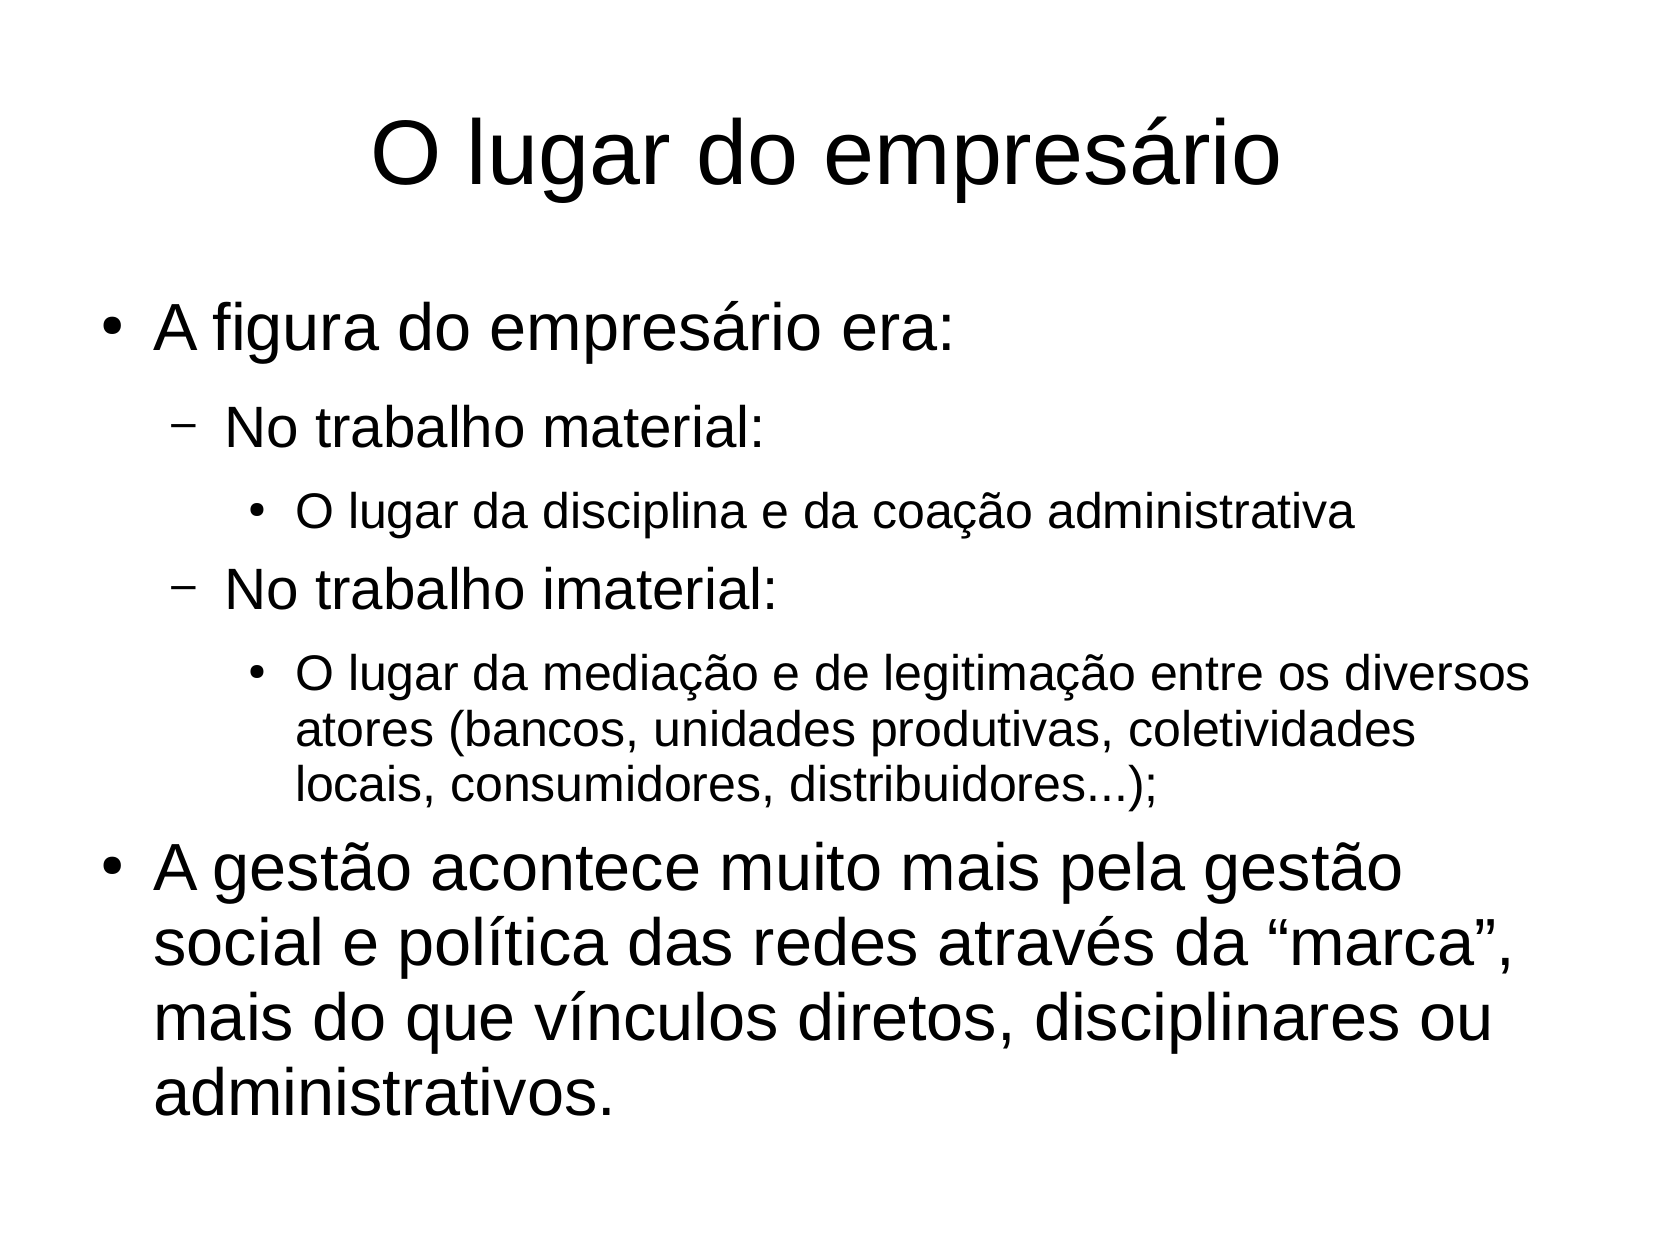

# O lugar do empresário
A figura do empresário era:
No trabalho material:
O lugar da disciplina e da coação administrativa
No trabalho imaterial:
O lugar da mediação e de legitimação entre os diversos atores (bancos, unidades produtivas, coletividades locais, consumidores, distribuidores...);
A gestão acontece muito mais pela gestão social e política das redes através da “marca”, mais do que vínculos diretos, disciplinares ou administrativos.